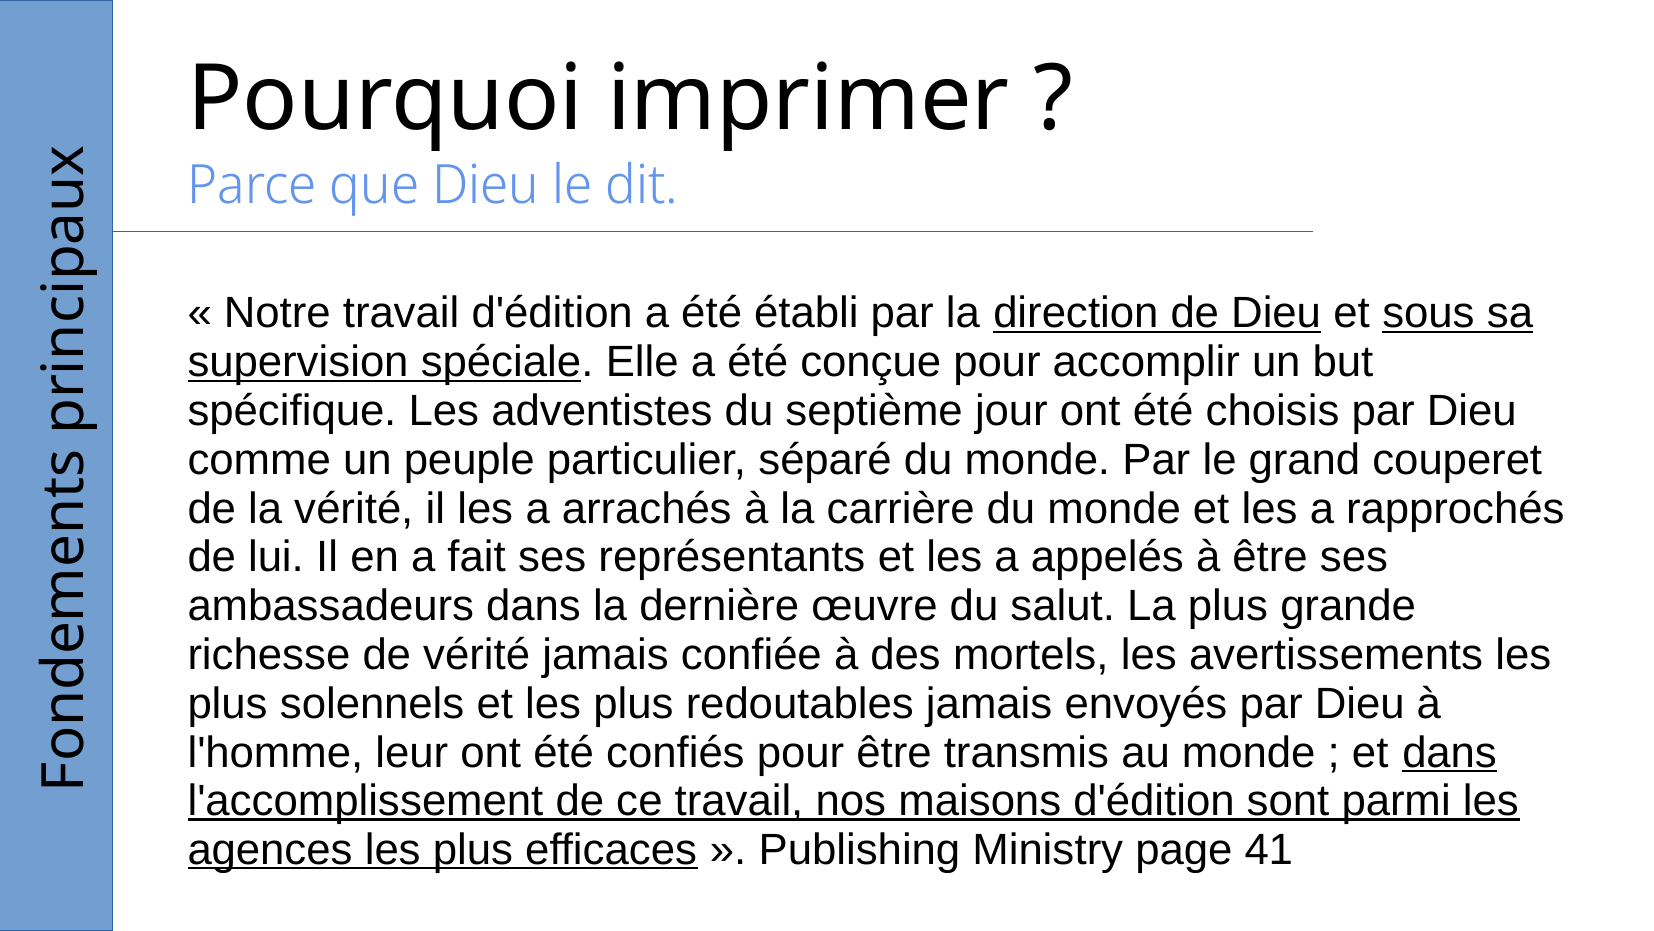

Pourquoi imprimer ?
Parce que Dieu le dit.
# « Notre travail d'édition a été établi par la direction de Dieu et sous sa supervision spéciale. Elle a été conçue pour accomplir un but spécifique. Les adventistes du septième jour ont été choisis par Dieu comme un peuple particulier, séparé du monde. Par le grand couperet de la vérité, il les a arrachés à la carrière du monde et les a rapprochés de lui. Il en a fait ses représentants et les a appelés à être ses ambassadeurs dans la dernière œuvre du salut. La plus grande richesse de vérité jamais confiée à des mortels, les avertissements les plus solennels et les plus redoutables jamais envoyés par Dieu à l'homme, leur ont été confiés pour être transmis au monde ; et dans l'accomplissement de ce travail, nos maisons d'édition sont parmi les agences les plus efficaces ». Publishing Ministry page 41
Fondements principaux